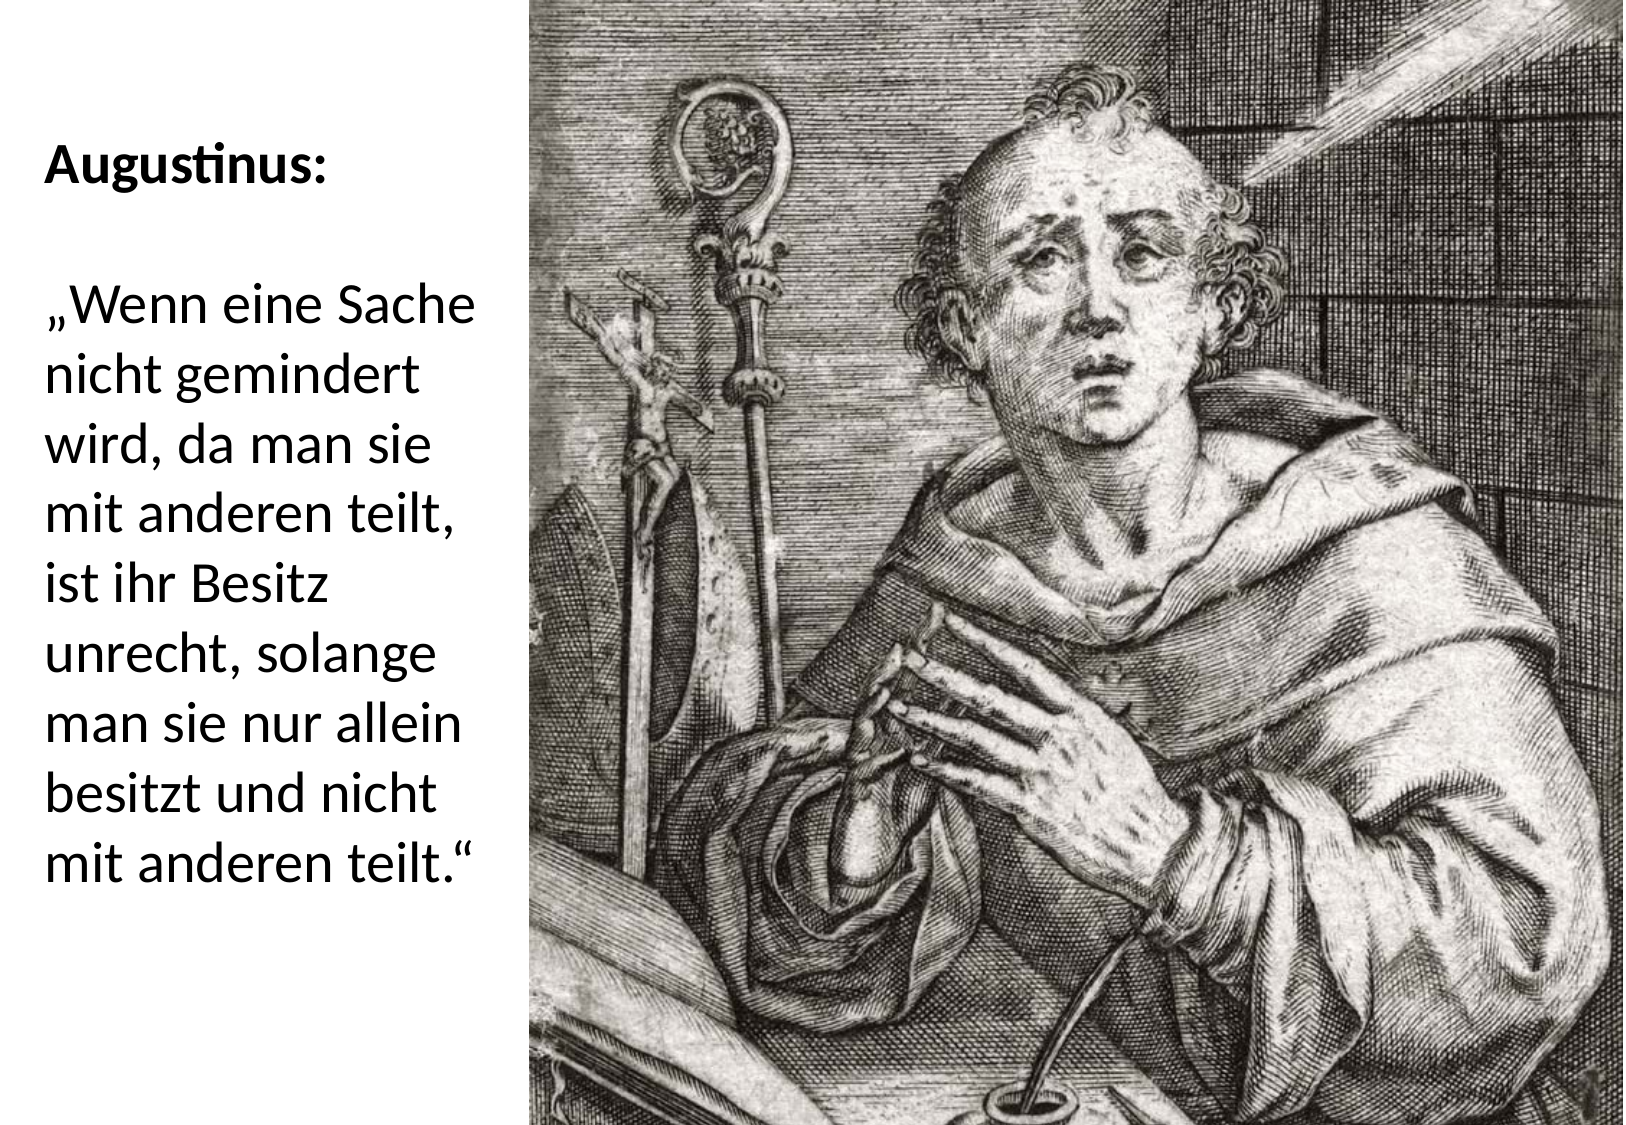

# Augustinus:
„Wenn eine Sache nicht gemindert wird, da man sie mit anderen teilt, ist ihr Besitz unrecht, solange man sie nur allein besitzt und nicht mit anderen teilt.“